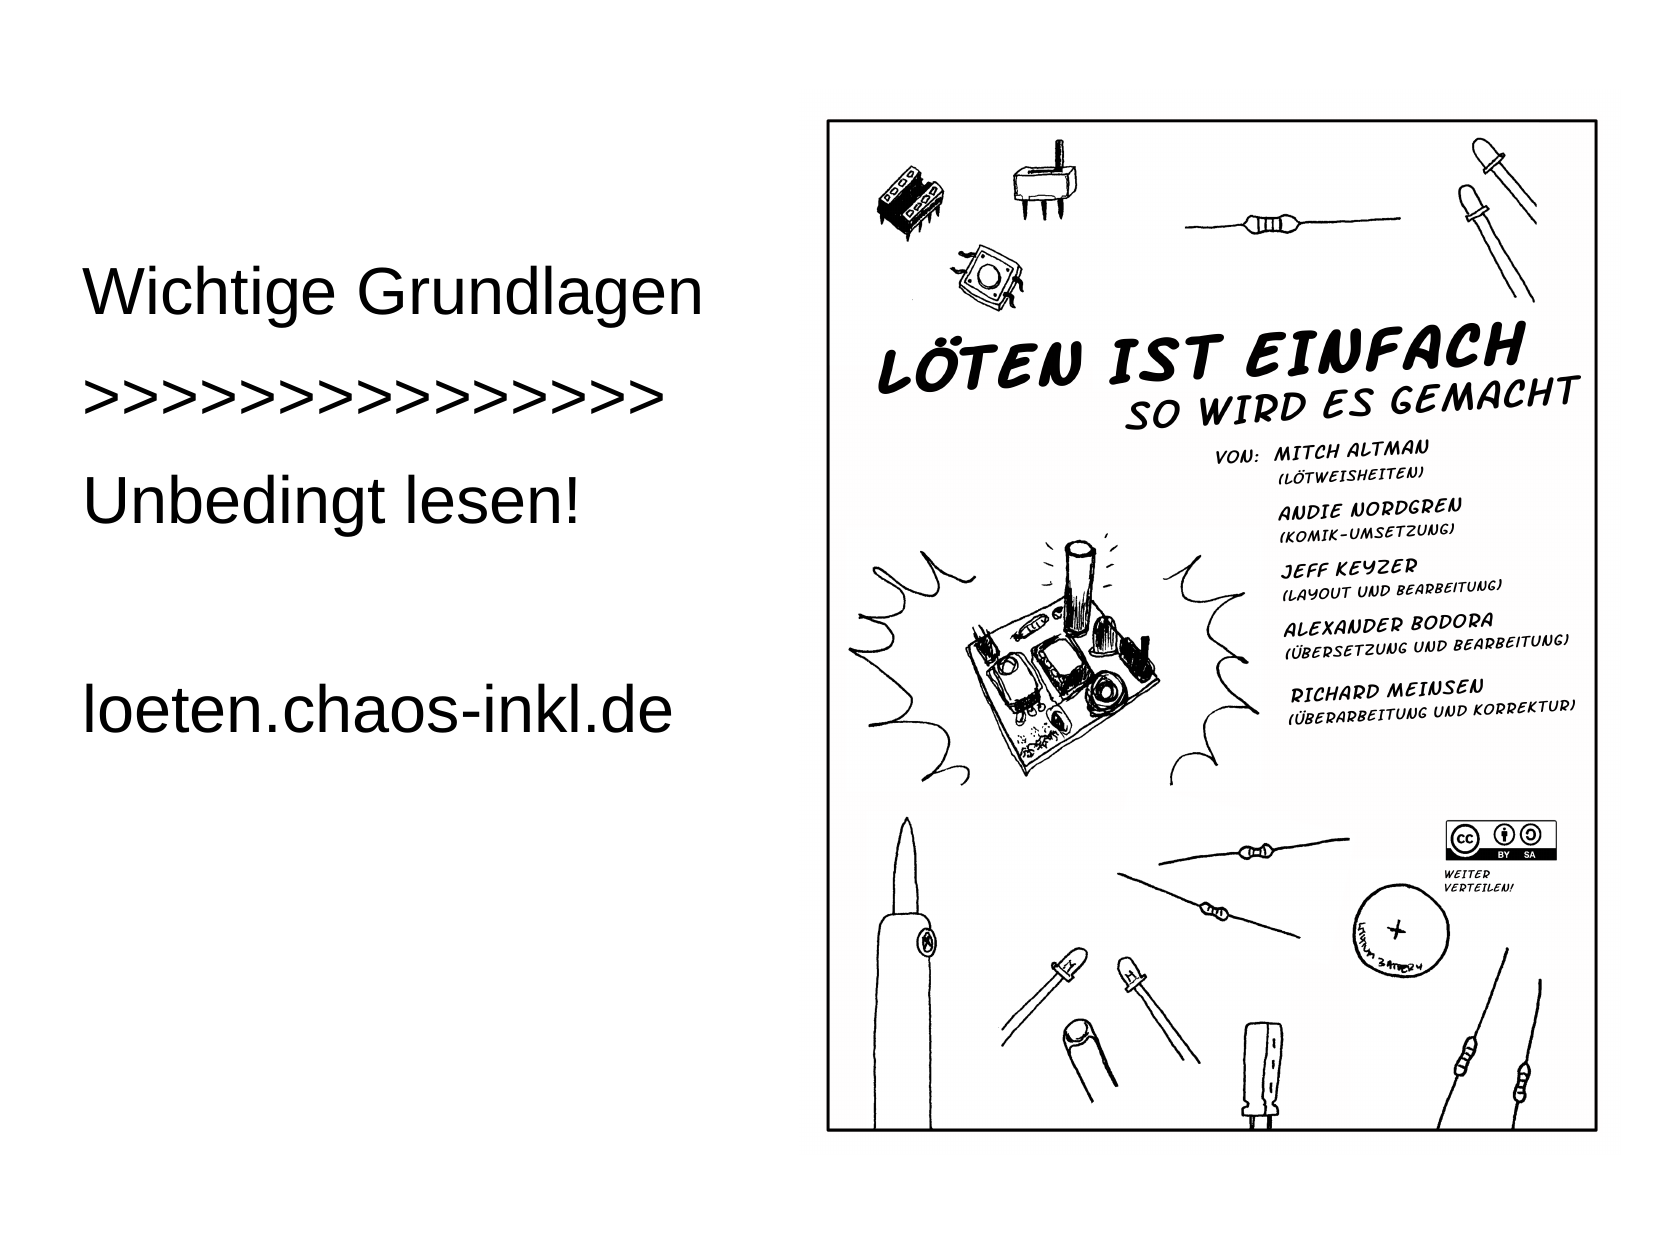

# Wichtige Grundlagen
>>>>>>>>>>>>>>>
Unbedingt lesen!
loeten.chaos-inkl.de